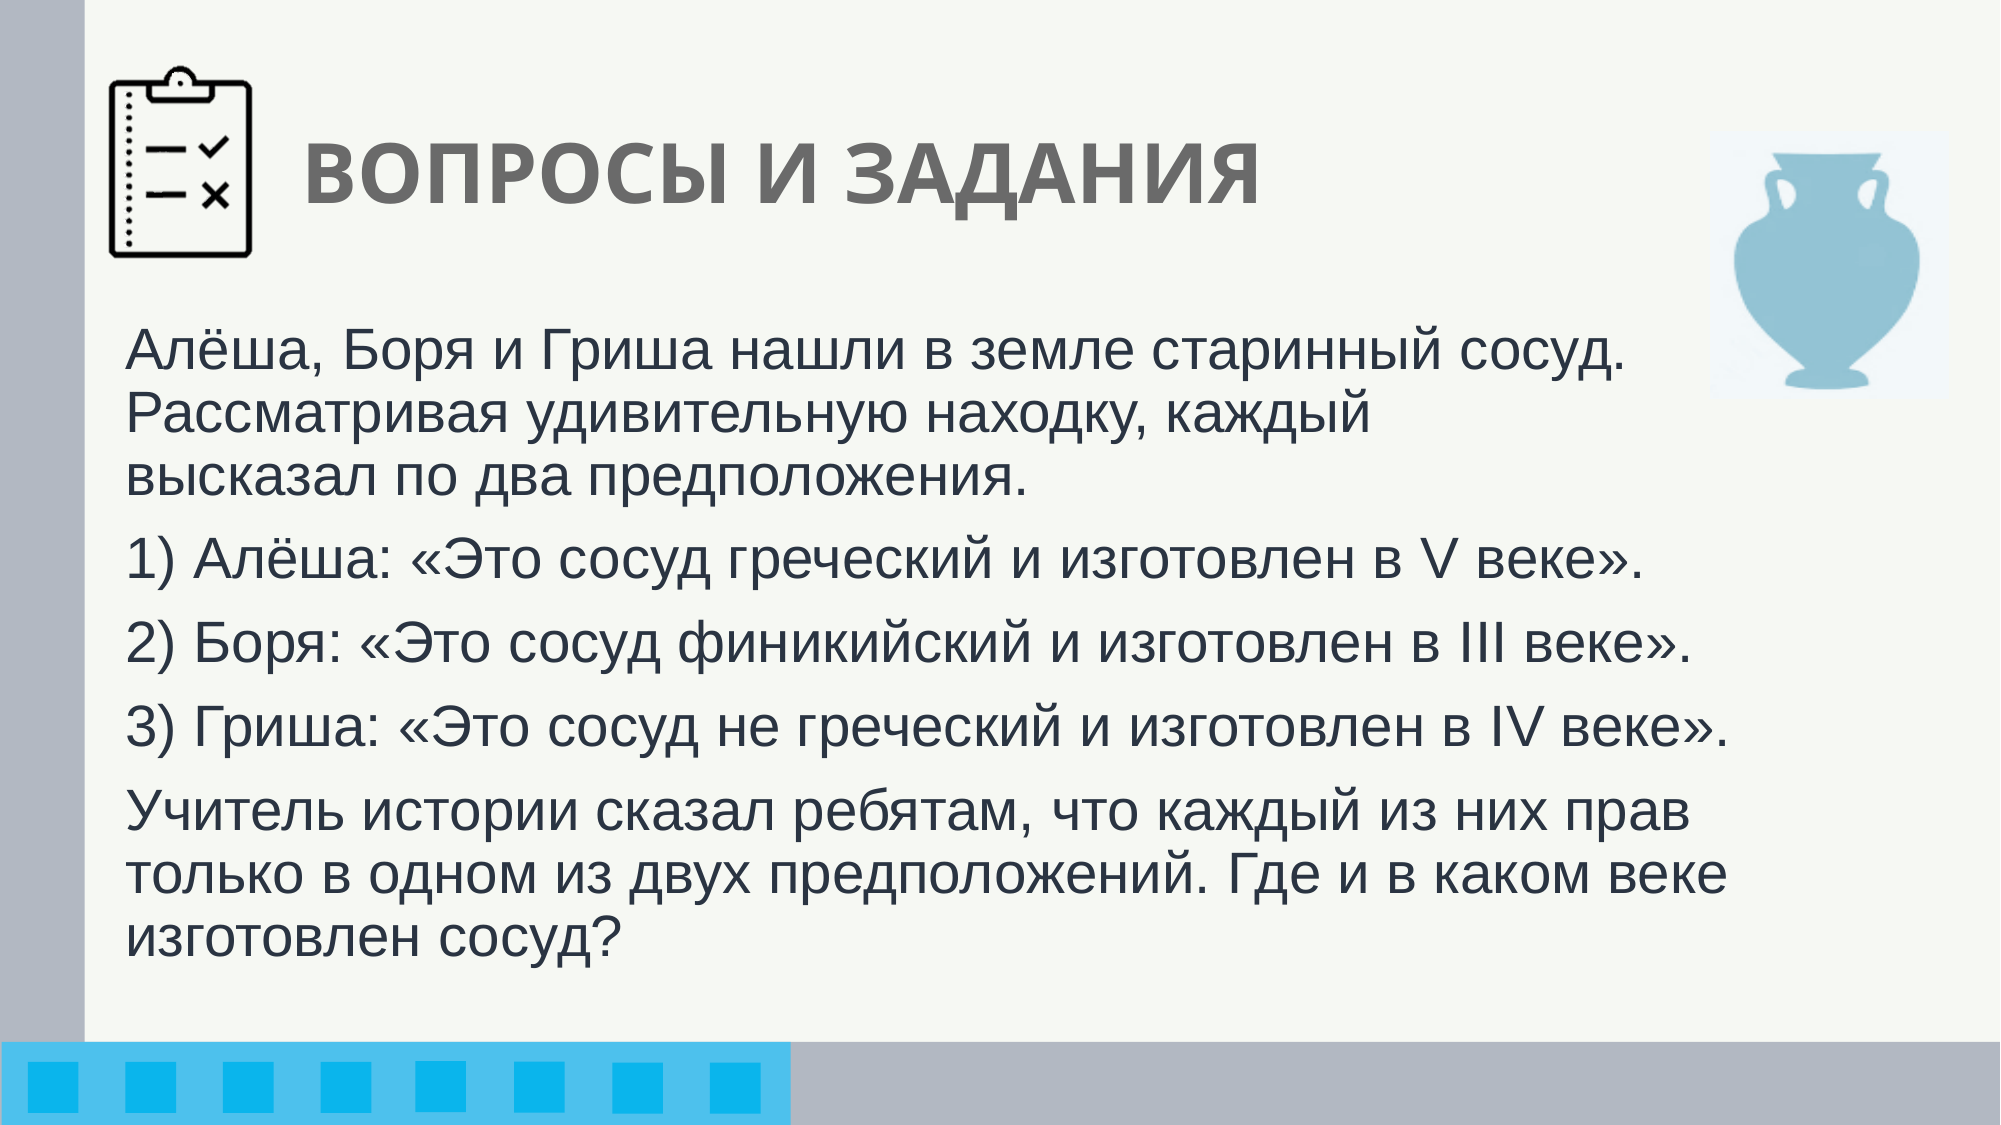

# ВОПРОСЫ И ЗАДАНИЯ
Алёша, Боря и Гриша нашли в земле старинный сосуд. Рассматривая удивительную находку, каждый
высказал по два предположения.
1) Алёша: «Это сосуд греческий и изготовлен в V веке».
2) Боря: «Это сосуд финикийский и изготовлен в III веке».
3) Гриша: «Это сосуд не греческий и изготовлен в IV веке».
Учитель истории сказал ребятам, что каждый из них прав только в одном из двух предположений. Где и в каком веке изготовлен сосуд?